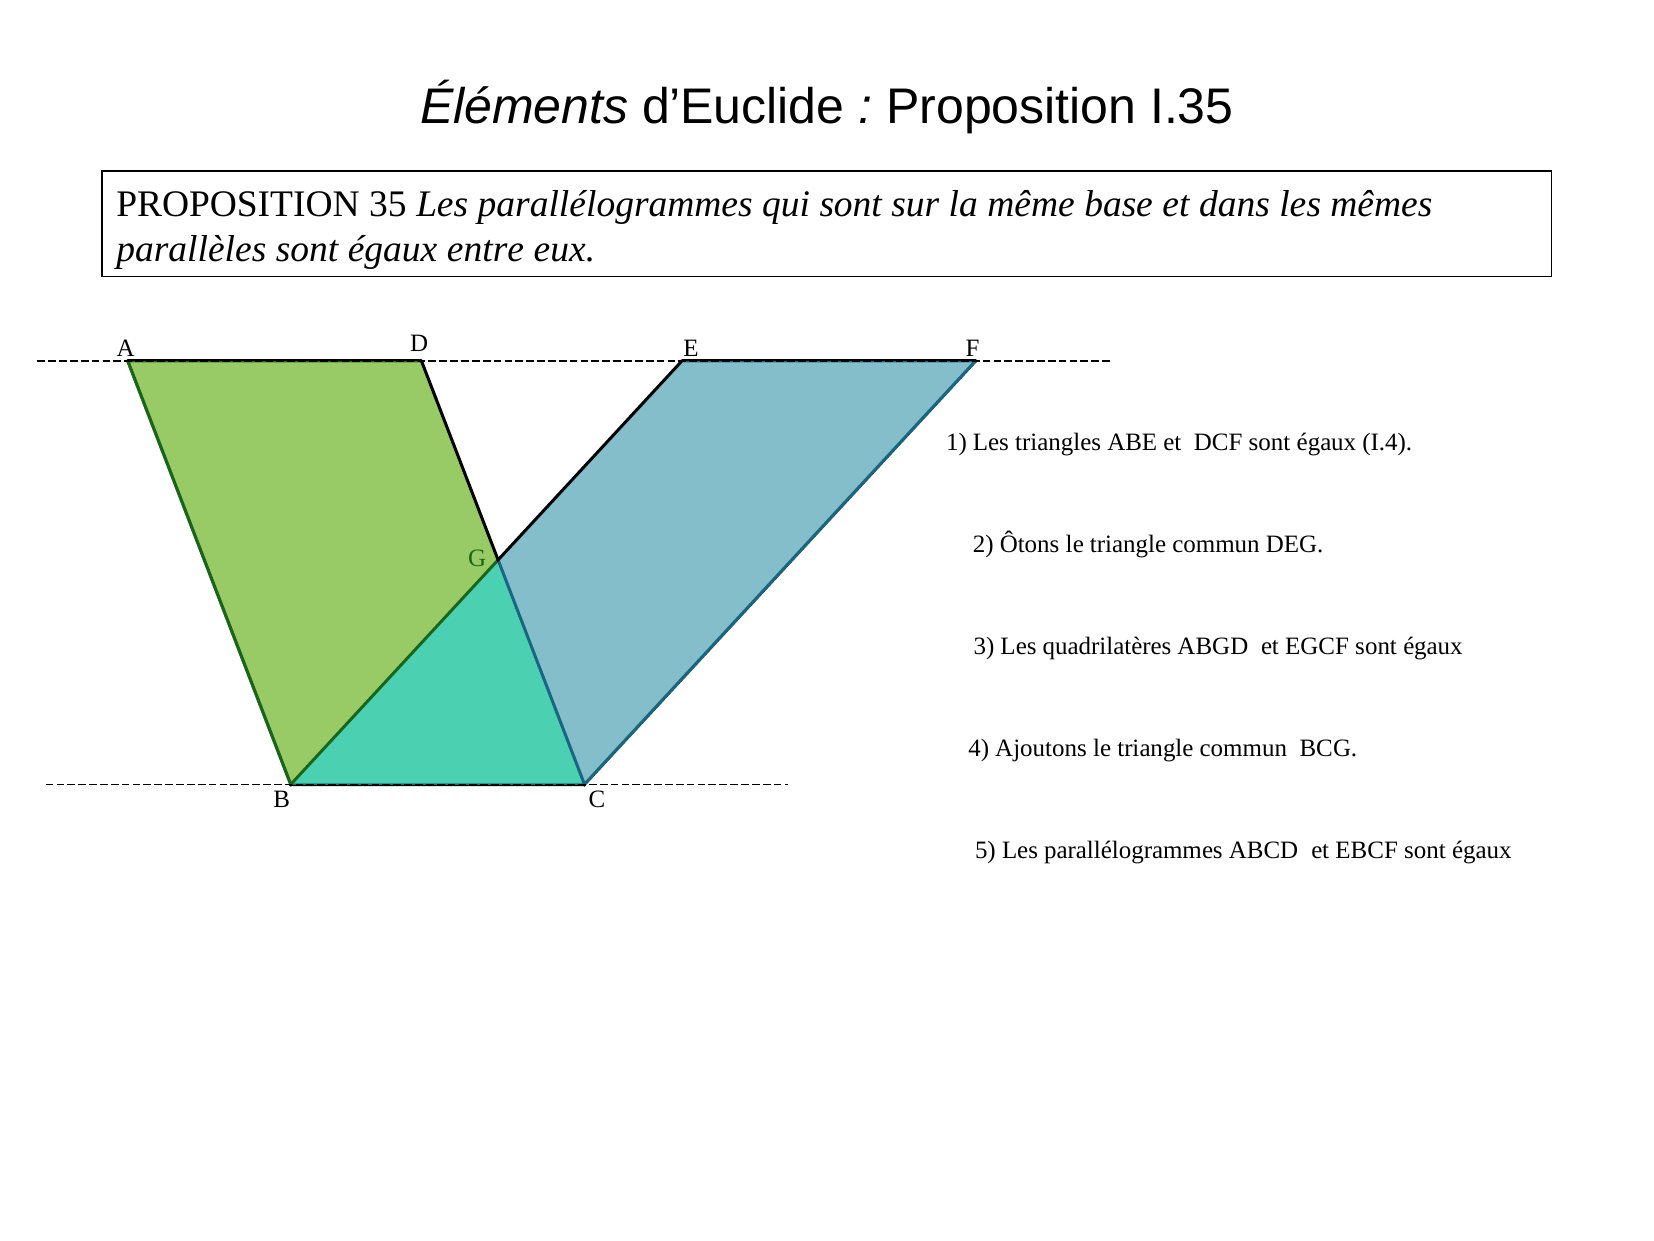

# Éléments d’Euclide : Proposition I.35
PROPOSITION 35 Les parallélogrammes qui sont sur la même base et dans les mêmes parallèles sont égaux entre eux.
D
E
F
A
1) Les triangles ABE et DCF sont égaux (I.4).
2) Ôtons le triangle commun DEG.
G
3) Les quadrilatères ABGDet EGCF sont égaux
4) Ajoutons le triangle commun BCG.
B
C
5) Les parallélogrammes ABCDet EBCF sont égaux